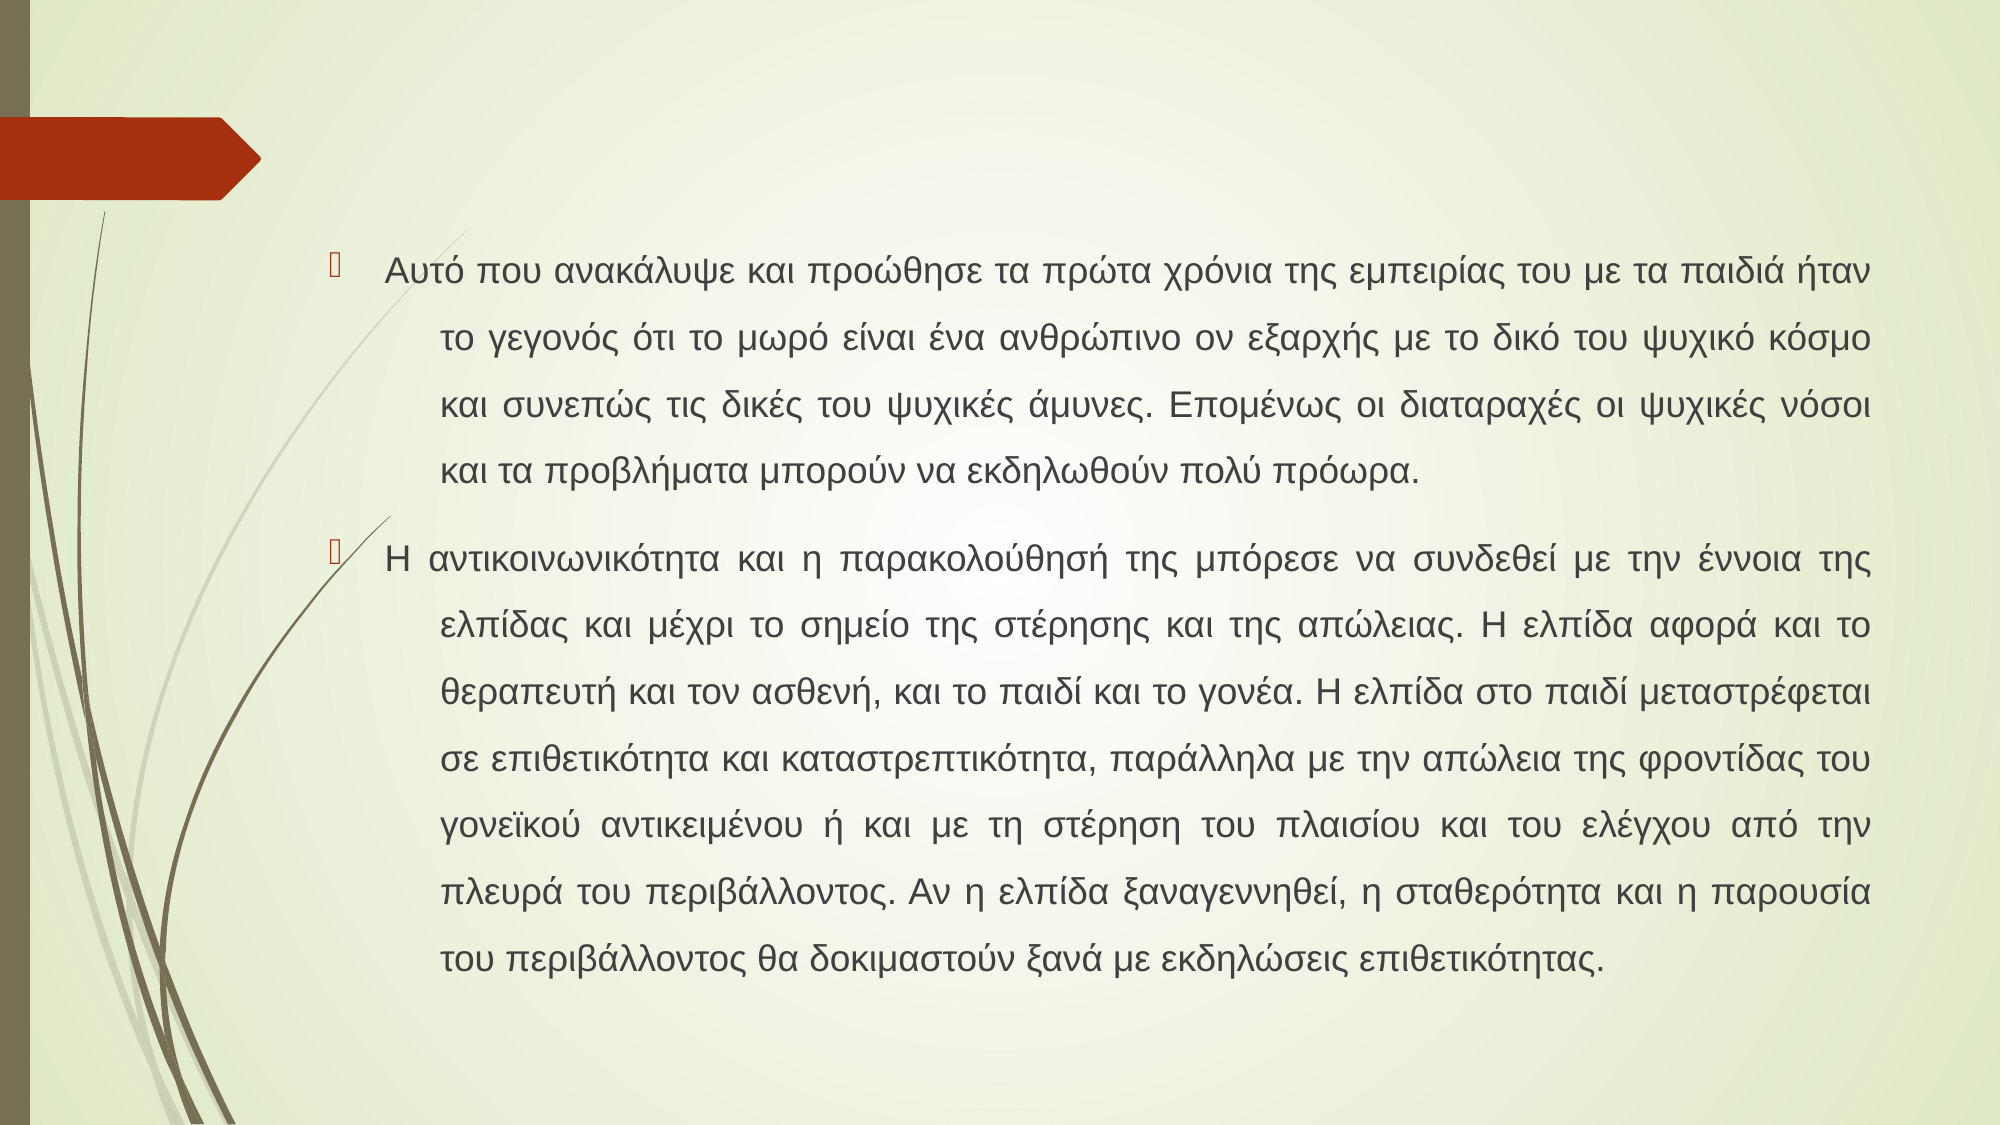

# Αυτό που ανακάλυψε και προώθησε τα πρώτα χρόνια της εμπειρίας του με τα παιδιά ήταν το γεγονός ότι το μωρό είναι ένα ανθρώπινο ον εξαρχής με το δικό του ψυχικό κόσμο και συνεπώς τις δικές του ψυχικές άμυνες. Επομένως οι διαταραχές οι ψυχικές νόσοι και τα προβλήματα μπορούν να εκδηλωθούν πολύ πρόωρα.
Η αντικοινωνικότητα και η παρακολούθησή της μπόρεσε να συνδεθεί με την έννοια της ελπίδας και μέχρι το σημείο της στέρησης και της απώλειας. Η ελπίδα αφορά και το θεραπευτή και τον ασθενή, και το παιδί και το γονέα. Η ελπίδα στο παιδί μεταστρέφεται σε επιθετικότητα και καταστρεπτικότητα, παράλληλα με την απώλεια της φροντίδας του γονεϊκού αντικειμένου ή και με τη στέρηση του πλαισίου και του ελέγχου από την πλευρά του περιβάλλοντος. Αν η ελπίδα ξαναγεννηθεί, η σταθερότητα και η παρουσία του περιβάλλοντος θα δοκιμαστούν ξανά με εκδηλώσεις επιθετικότητας.